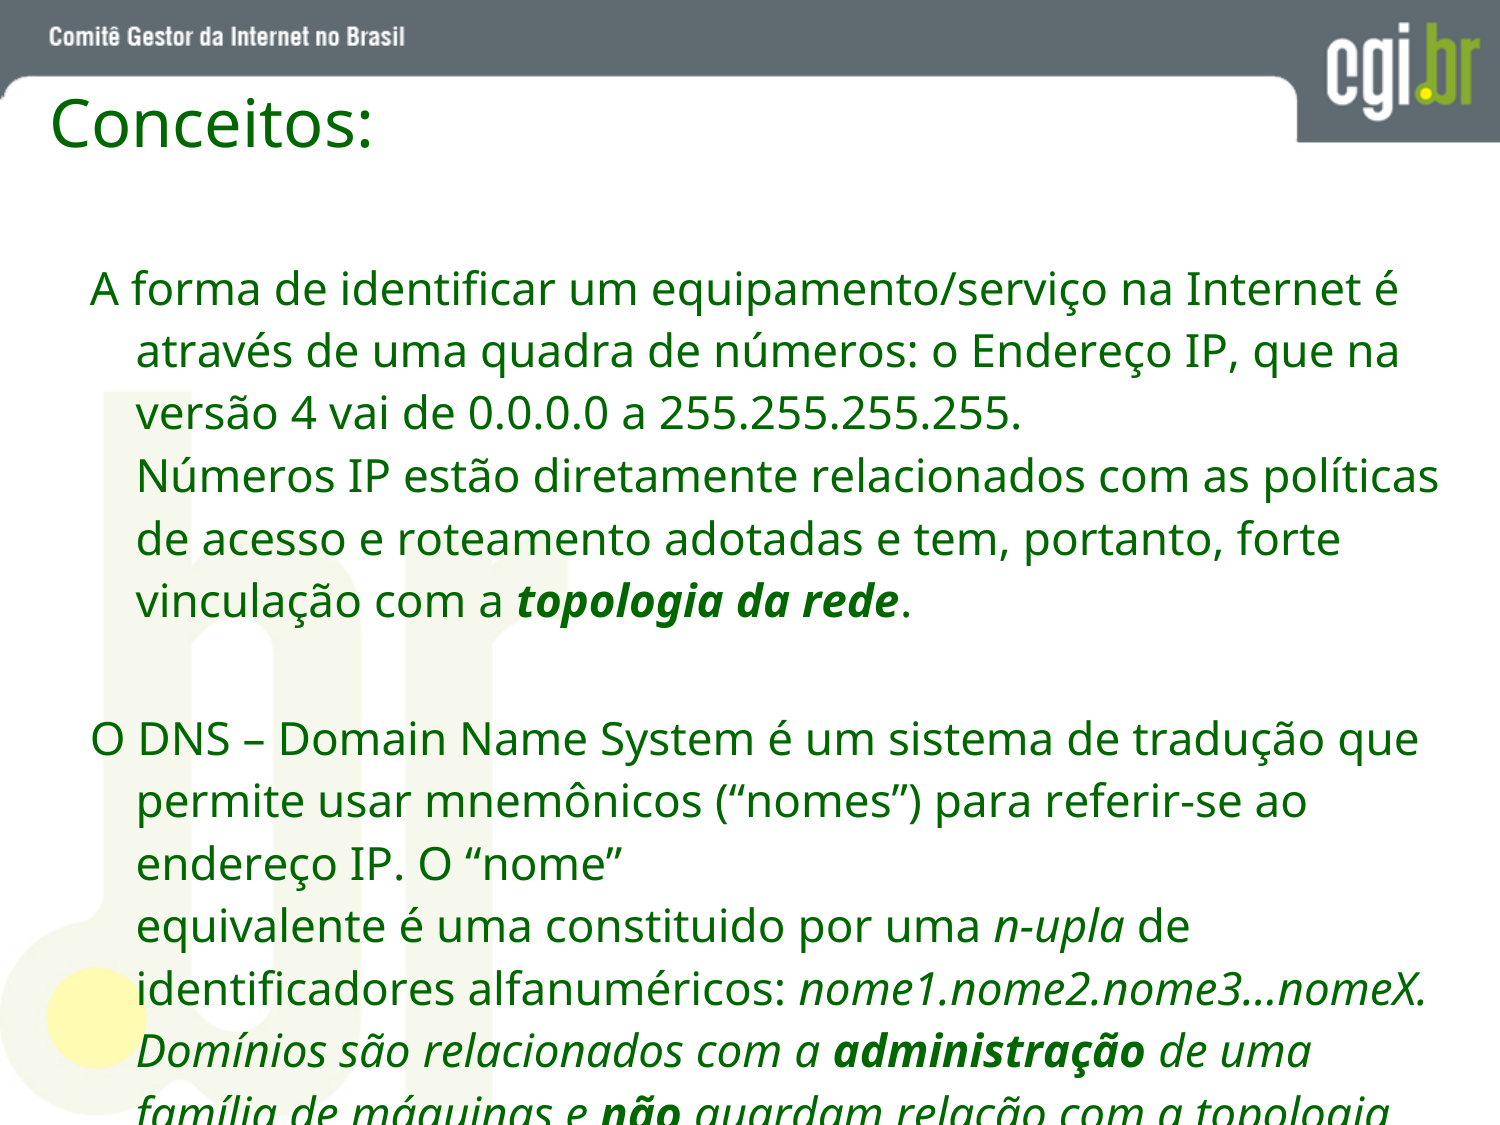

# Conceitos:
A forma de identificar um equipamento/serviço na Internet é através de uma quadra de números: o Endereço IP, que na versão 4 vai de 0.0.0.0 a 255.255.255.255.
Números IP estão diretamente relacionados com as políticas de acesso e roteamento adotadas e tem, portanto, forte vinculação com a topologia da rede.
O DNS – Domain Name System é um sistema de tradução que permite usar mnemônicos (“nomes”) para referir-se ao endereço IP. O “nome”
equivalente é uma constituido por uma n-upla de identificadores alfanuméricos: nome1.nome2.nome3...nomeX.
Domínios são relacionados com a administração de uma família de máquinas e não guardam relação com a topologia da rede.